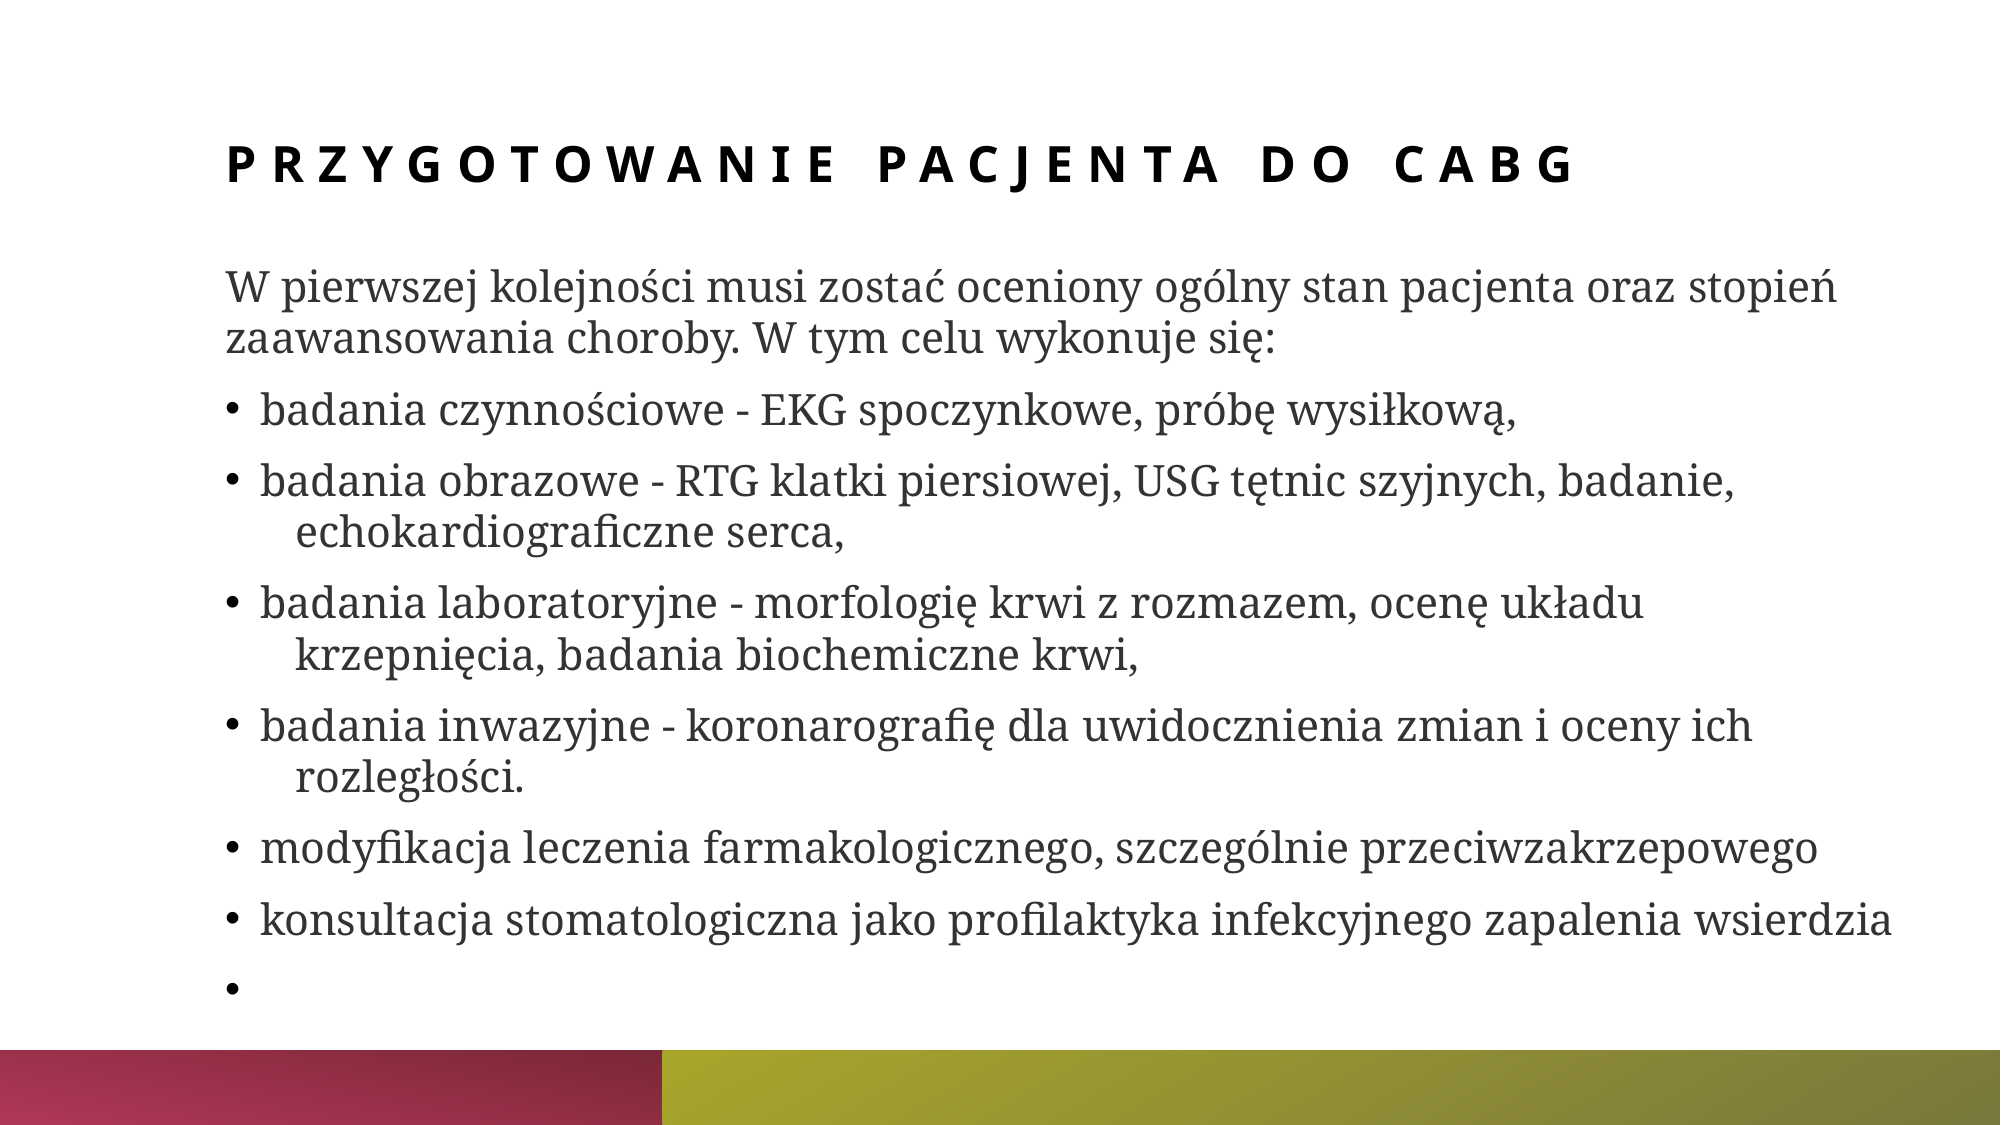

# Przygotowanie pacjenta do cABG
W pierwszej kolejności musi zostać oceniony ogólny stan pacjenta oraz stopień zaawansowania choroby. W tym celu wykonuje się:
badania czynnościowe - EKG spoczynkowe, próbę wysiłkową,
badania obrazowe - RTG klatki piersiowej, USG tętnic szyjnych, badanie, echokardiograficzne serca,
badania laboratoryjne - morfologię krwi z rozmazem, ocenę układu krzepnięcia, badania biochemiczne krwi,
badania inwazyjne - koronarografię dla uwidocznienia zmian i oceny ich rozległości.
modyfikacja leczenia farmakologicznego, szczególnie przeciwzakrzepowego
konsultacja stomatologiczna jako profilaktyka infekcyjnego zapalenia wsierdzia